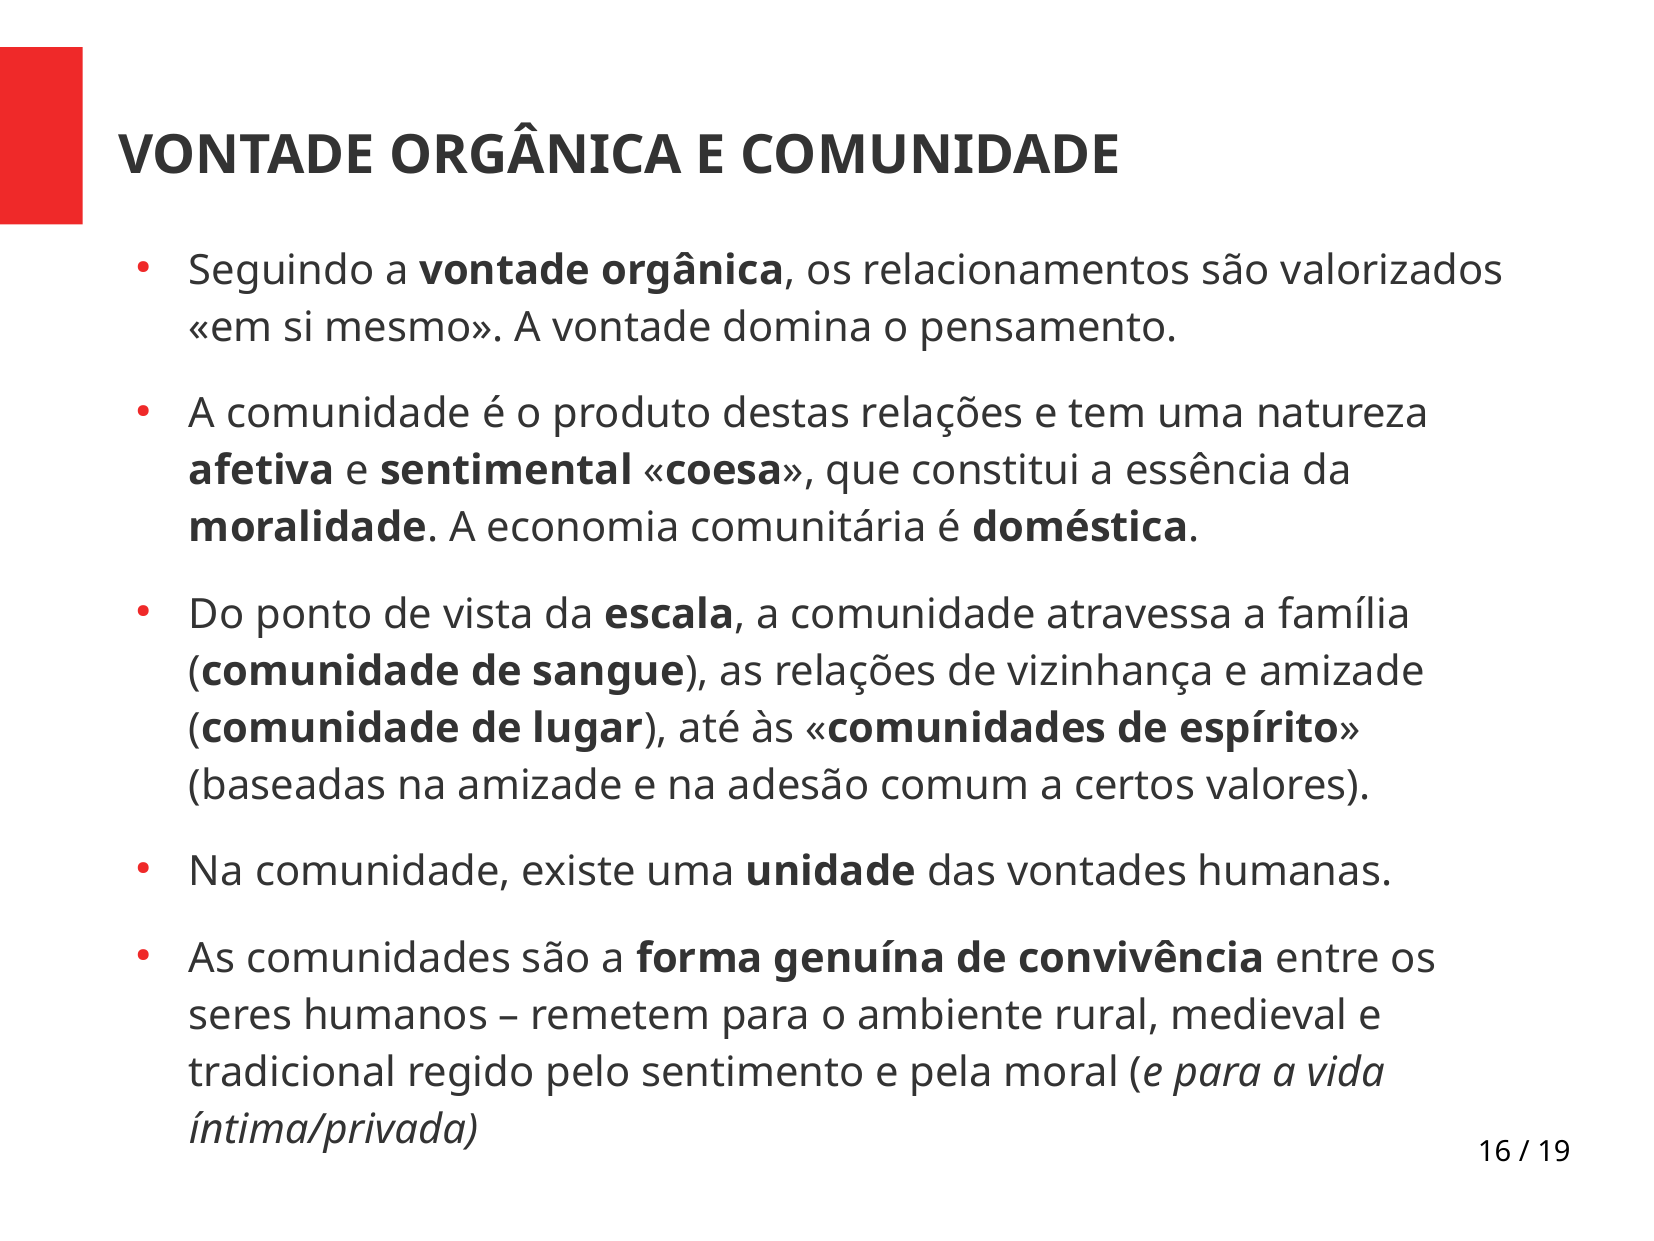

# VONTADE ORGÂNICA E COMUNIDADE
Seguindo a vontade orgânica, os relacionamentos são valorizados «em si mesmo». A vontade domina o pensamento.
A comunidade é o produto destas relações e tem uma natureza afetiva e sentimental «coesa», que constitui a essência da moralidade. A economia comunitária é doméstica.
Do ponto de vista da escala, a comunidade atravessa a família (comunidade de sangue), as relações de vizinhança e amizade (comunidade de lugar), até às «comunidades de espírito» (baseadas na amizade e na adesão comum a certos valores).
Na comunidade, existe uma unidade das vontades humanas.
As comunidades são a forma genuína de convivência entre os seres humanos – remetem para o ambiente rural, medieval e tradicional regido pelo sentimento e pela moral (e para a vida íntima/privada)
16